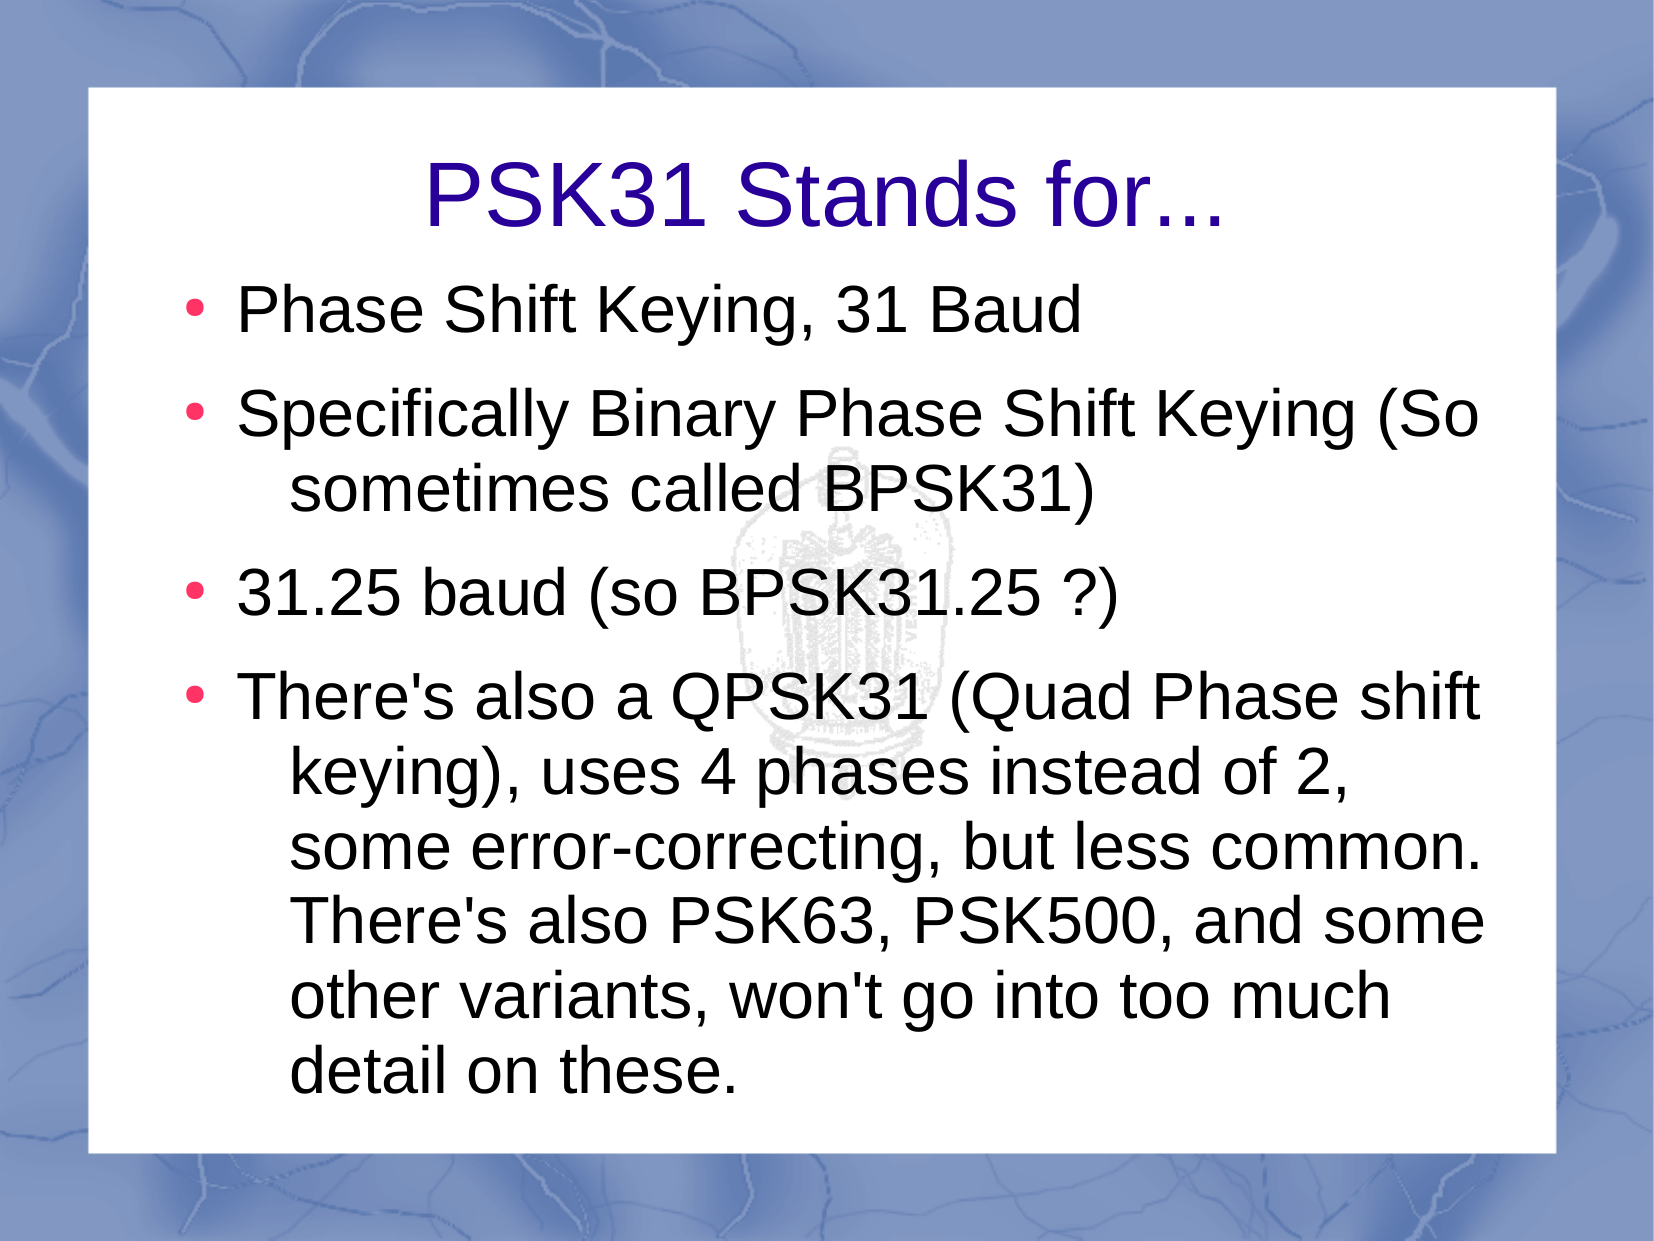

# PSK31 Stands for...
Phase Shift Keying, 31 Baud
Specifically Binary Phase Shift Keying (So sometimes called BPSK31)
31.25 baud (so BPSK31.25 ?)
There's also a QPSK31 (Quad Phase shift keying), uses 4 phases instead of 2, some error-correcting, but less common. There's also PSK63, PSK500, and some other variants, won't go into too much detail on these.